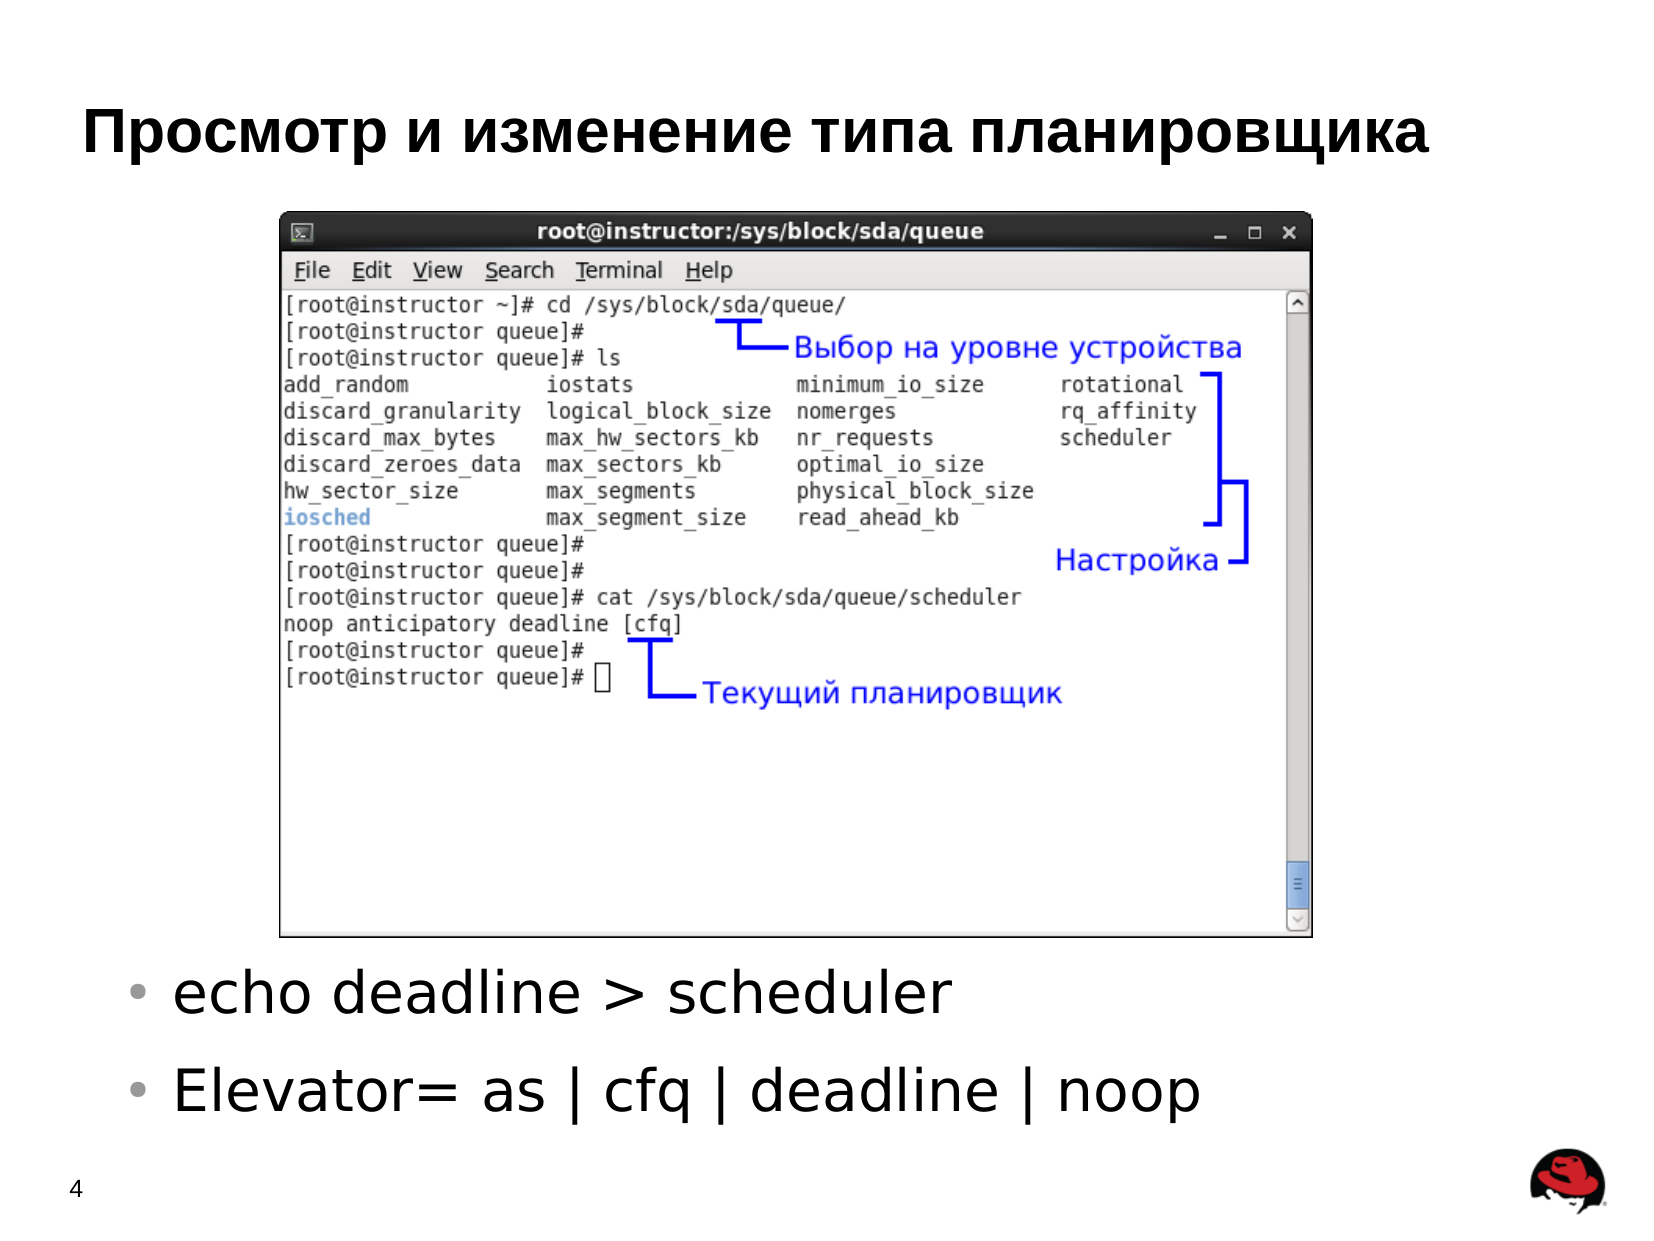

# Просмотр и изменение типа планировщика
echo deadline > scheduler
Elevator= as | cfq | deadline | noop